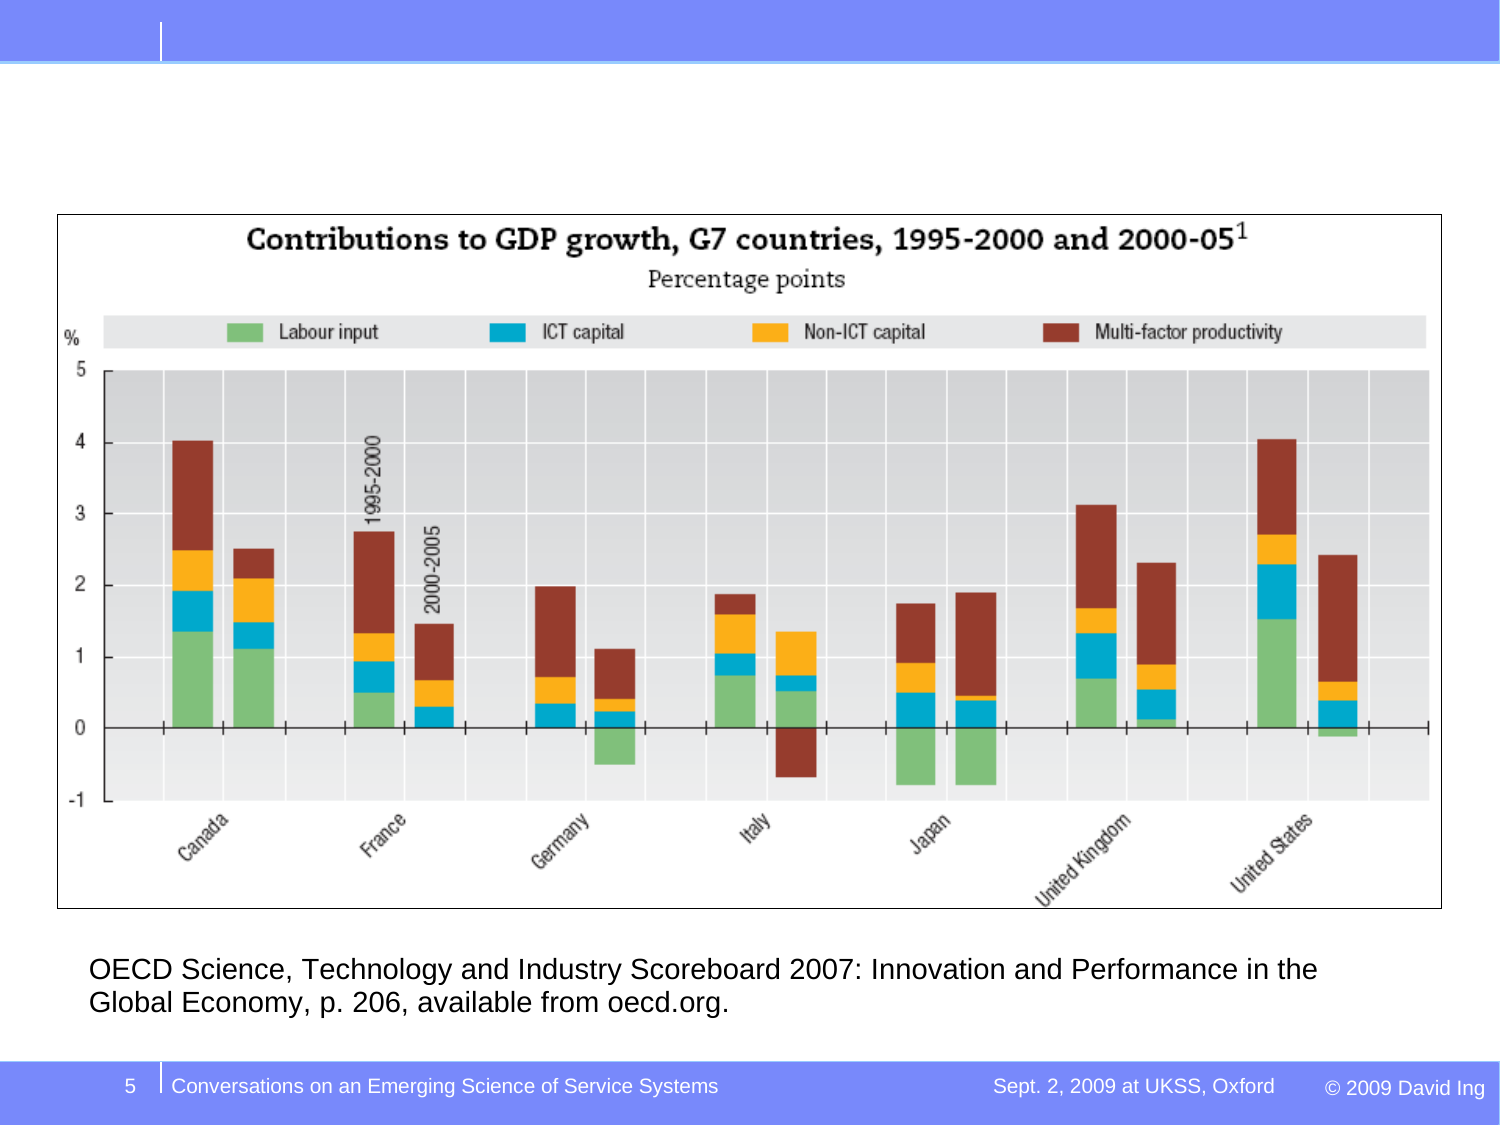

OECD Science, Technology and Industry Scoreboard 2007: Innovation and Performance in the Global Economy, p. 206, available from oecd.org.
5
Conversations on an Emerging Science of Service Systems
Sept. 2, 2009 at UKSS, Oxford